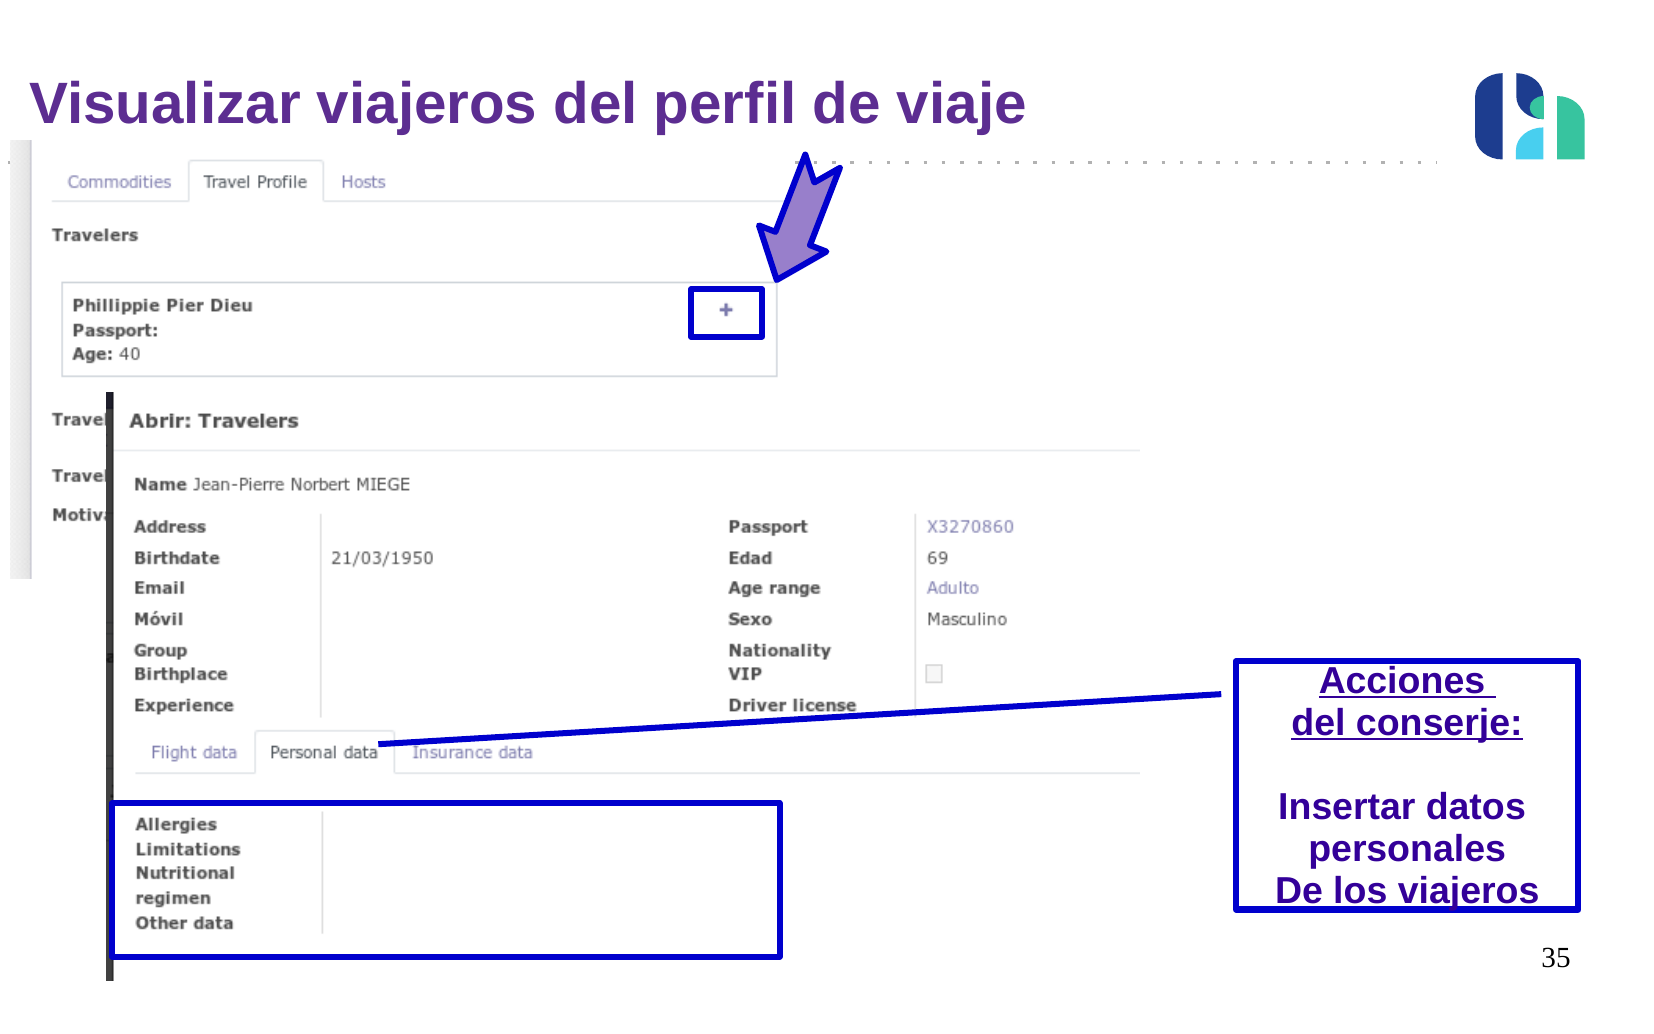

Visualizar viajeros del perfil de viaje
Acciones
del conserje:
Insertar datos
personales
De los viajeros
35